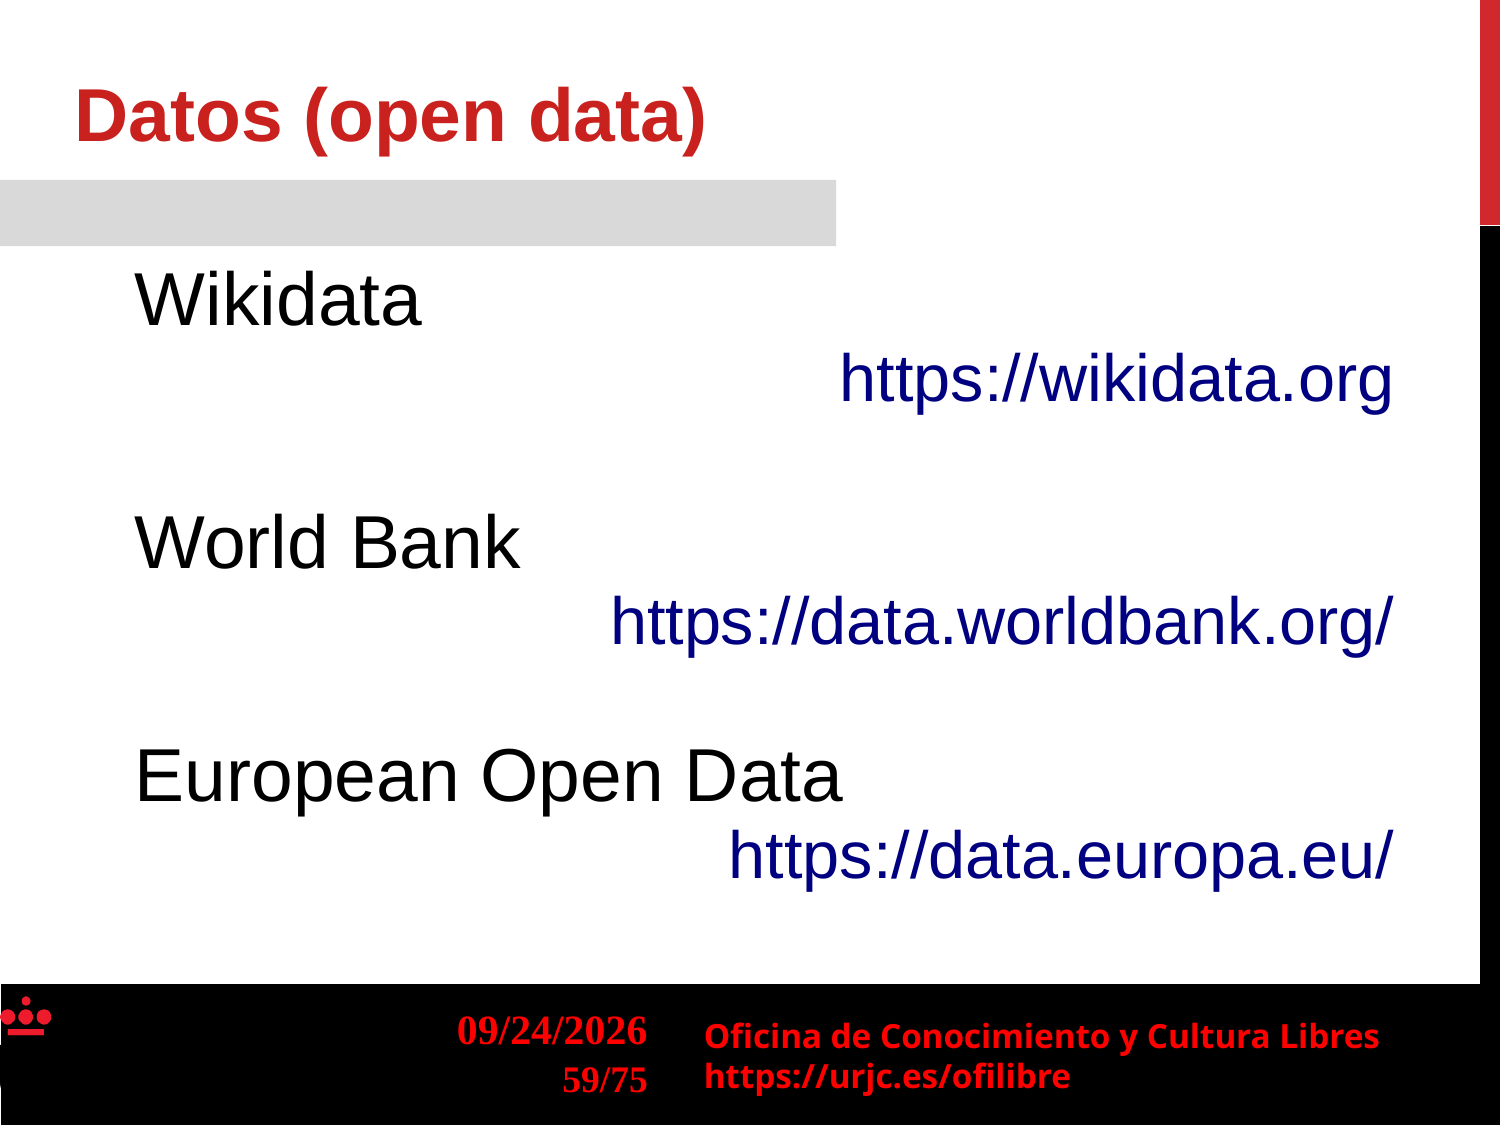

#
Datos (open data)
Wikidata
https://wikidata.org
World Bank
https://data.worldbank.org/
European Open Data
https://data.europa.eu/